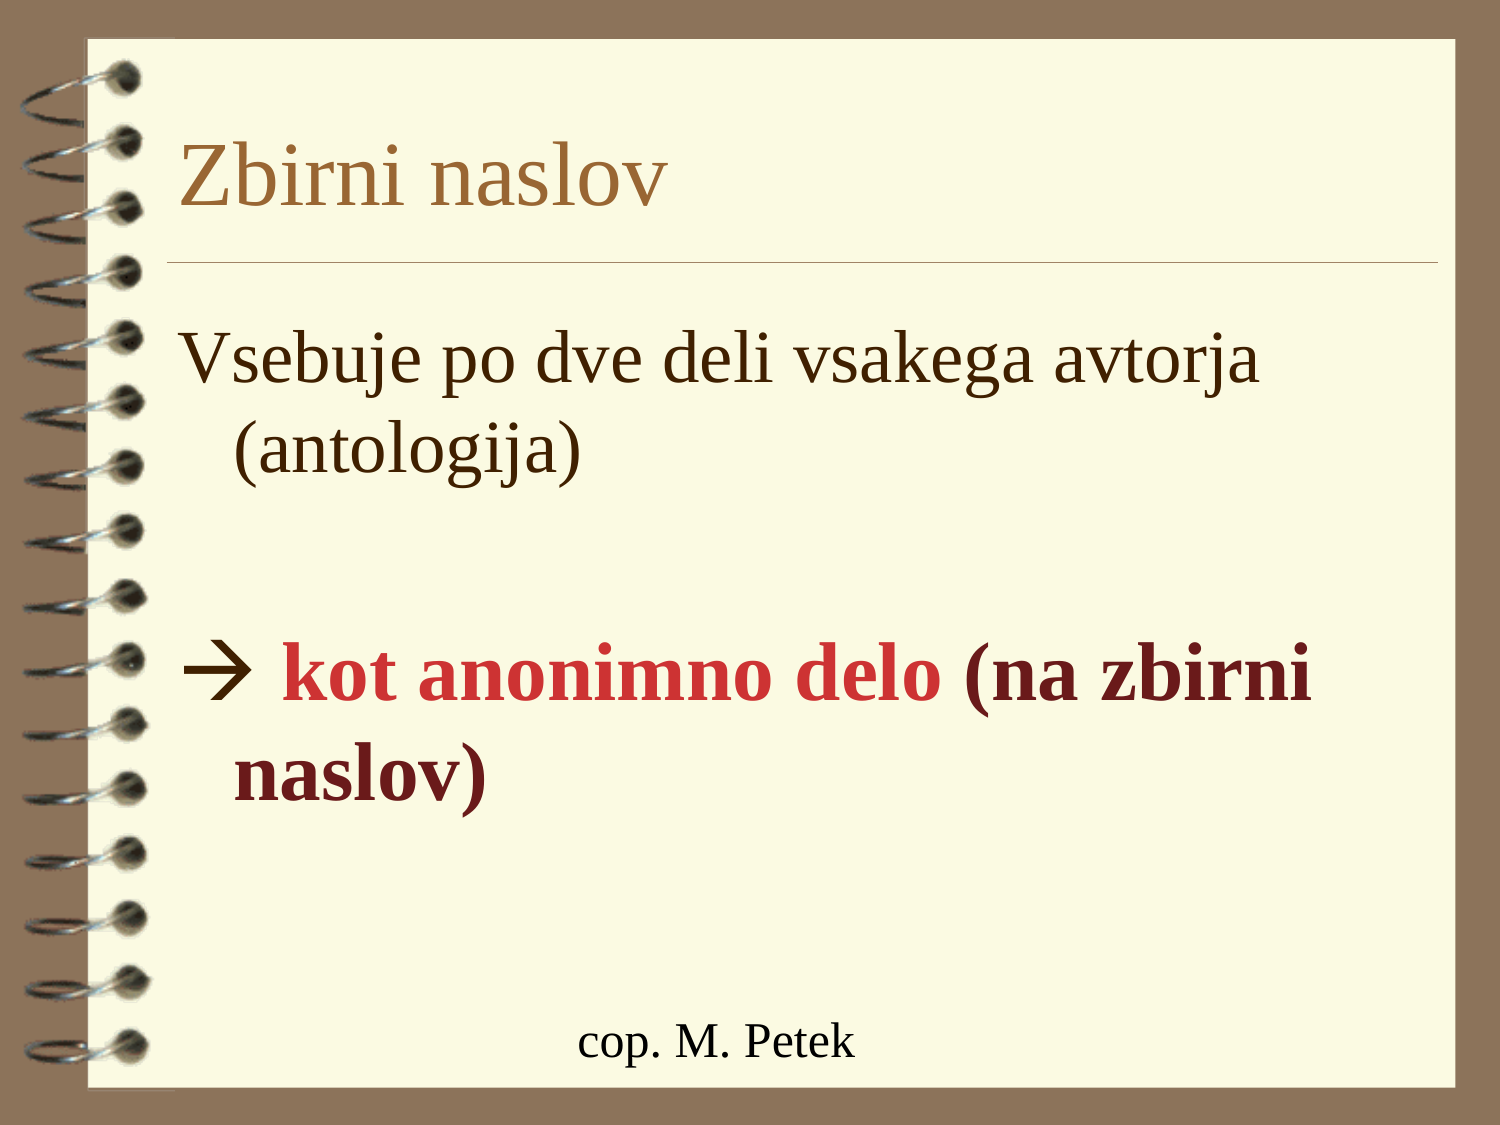

# Zbirni naslov
Vsebuje po dve deli vsakega avtorja (antologija)
 kot anonimno delo (na zbirni naslov)
cop. M. Petek